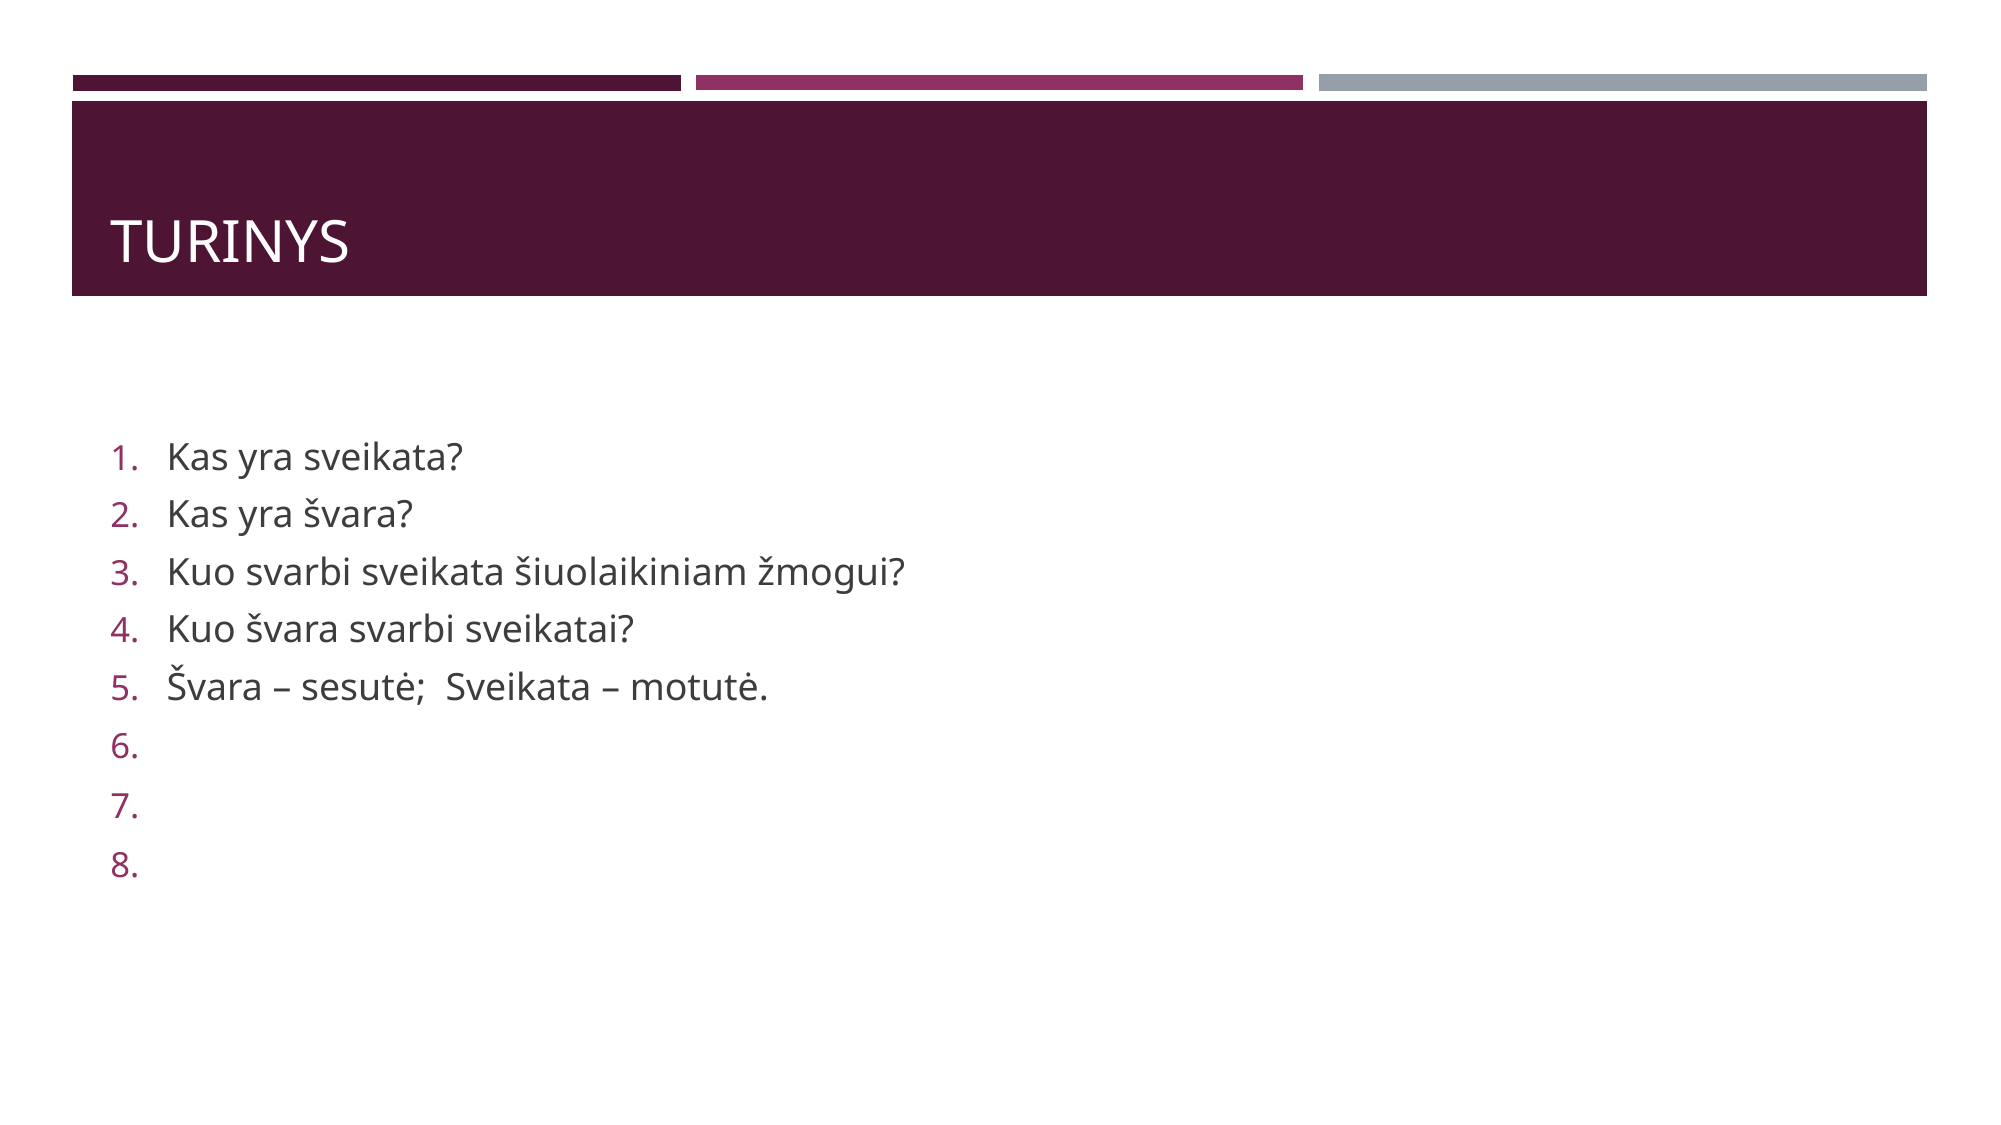

# Turinys
Kas yra sveikata?
Kas yra švara?
Kuo svarbi sveikata šiuolaikiniam žmogui?
Kuo švara svarbi sveikatai?
Švara – sesutė; Sveikata – motutė.